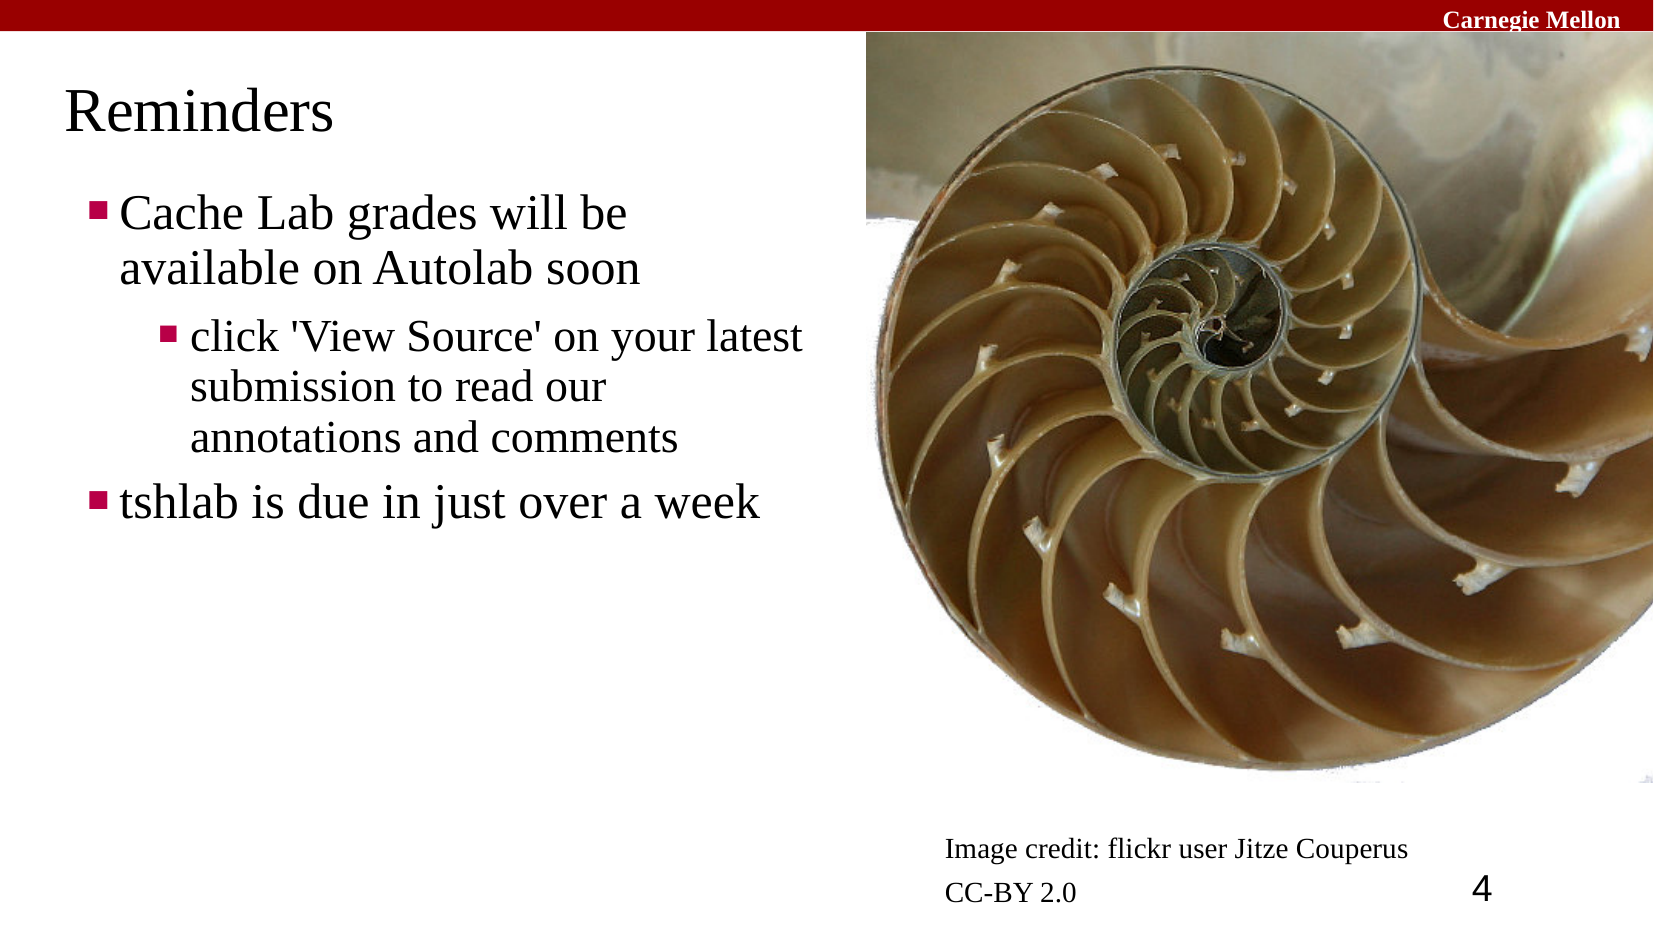

# Reminders
Cache Lab grades will be available on Autolab soon
click 'View Source' on your latest submission to read our annotations and comments
tshlab is due in just over a week
Image credit: flickr user Jitze Couperus
CC-BY 2.0